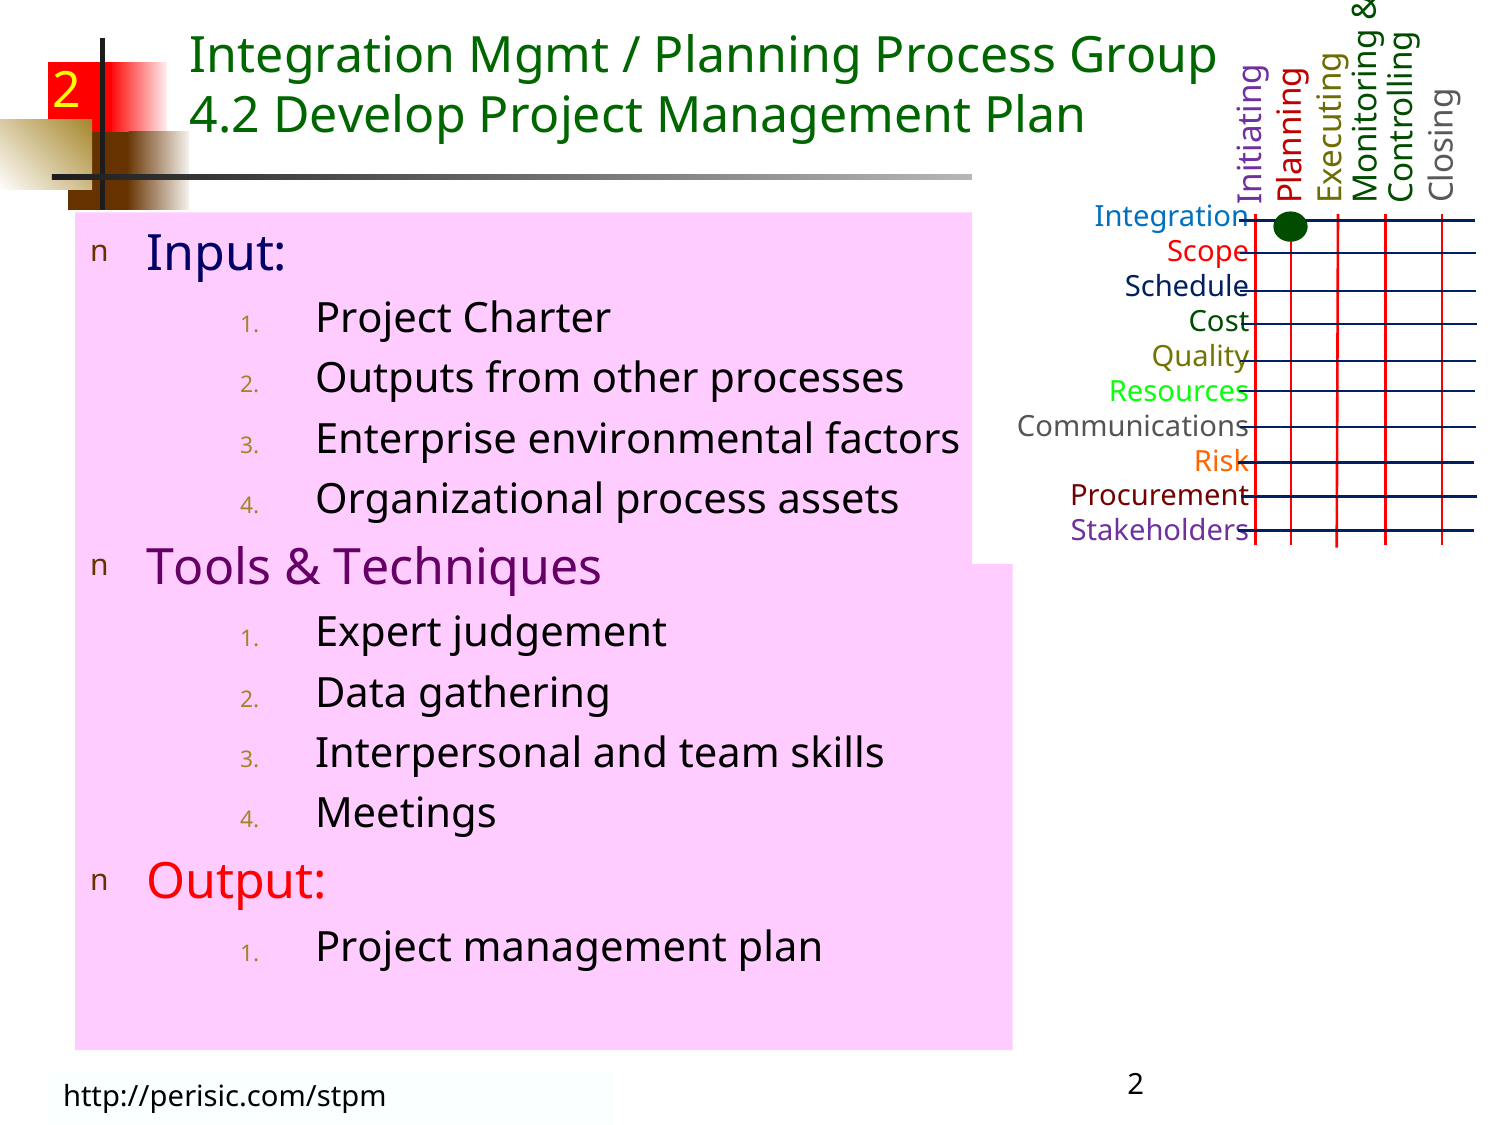

Integration Mgmt / Planning Process Group
4.2 Develop Project Management Plan
Initiating
Planning
Executing
Monitoring &
Controlling
Closing
Integration
Scope
Schedule
Cost
Quality
Resources
Communications
Risk
Procurement
Stakeholders
# Input:
Project Charter
Outputs from other processes
Enterprise environmental factors
Organizational process assets
Tools & Techniques
Expert judgement
Data gathering
Interpersonal and team skills
Meetings
Output:
Project management plan
1
http://perisic.com/stpm